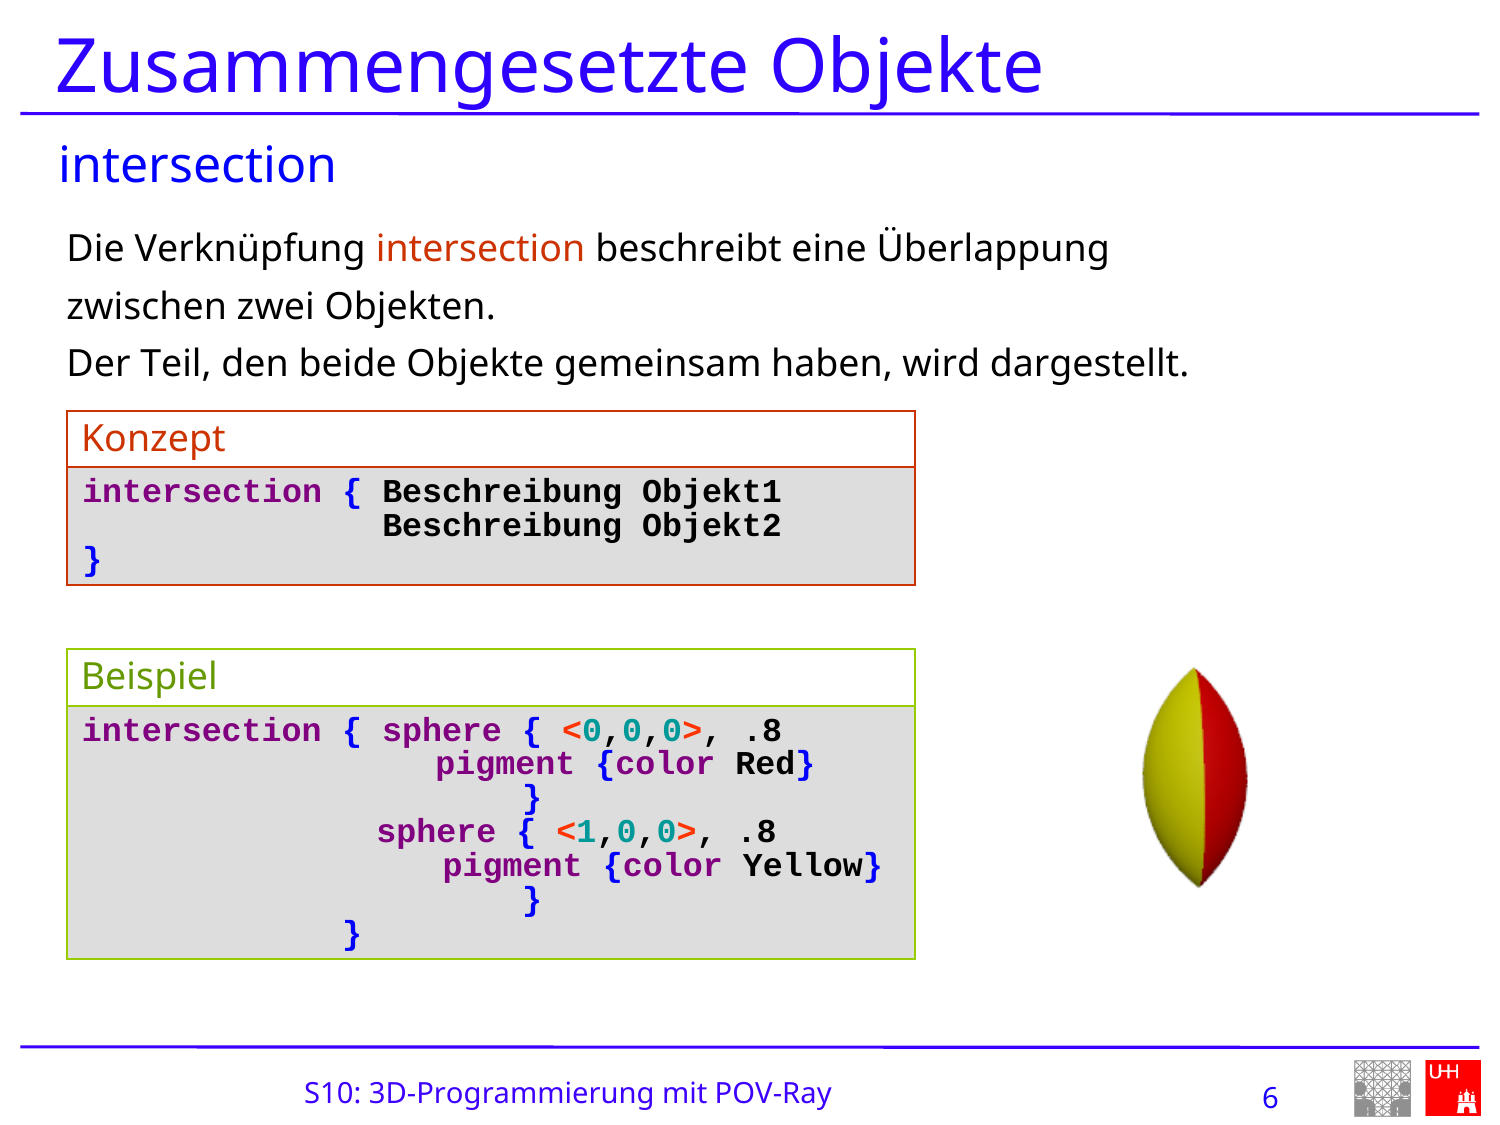

# Zusammengesetzte Objekte
intersection
Die Verknüpfung intersection beschreibt eine Überlappung
zwischen zwei Objekten.
Der Teil, den beide Objekte gemeinsam haben, wird dargestellt.
Konzept
intersection {	Beschreibung Objekt1
		Beschreibung Objekt2
}
Beispiel
intersection { sphere { <0,0,0>, .8
	 pigment {color Red}
 }
	 		sphere { <1,0,0>, .8		 		 pigment {color Yellow}
 }
 }
6